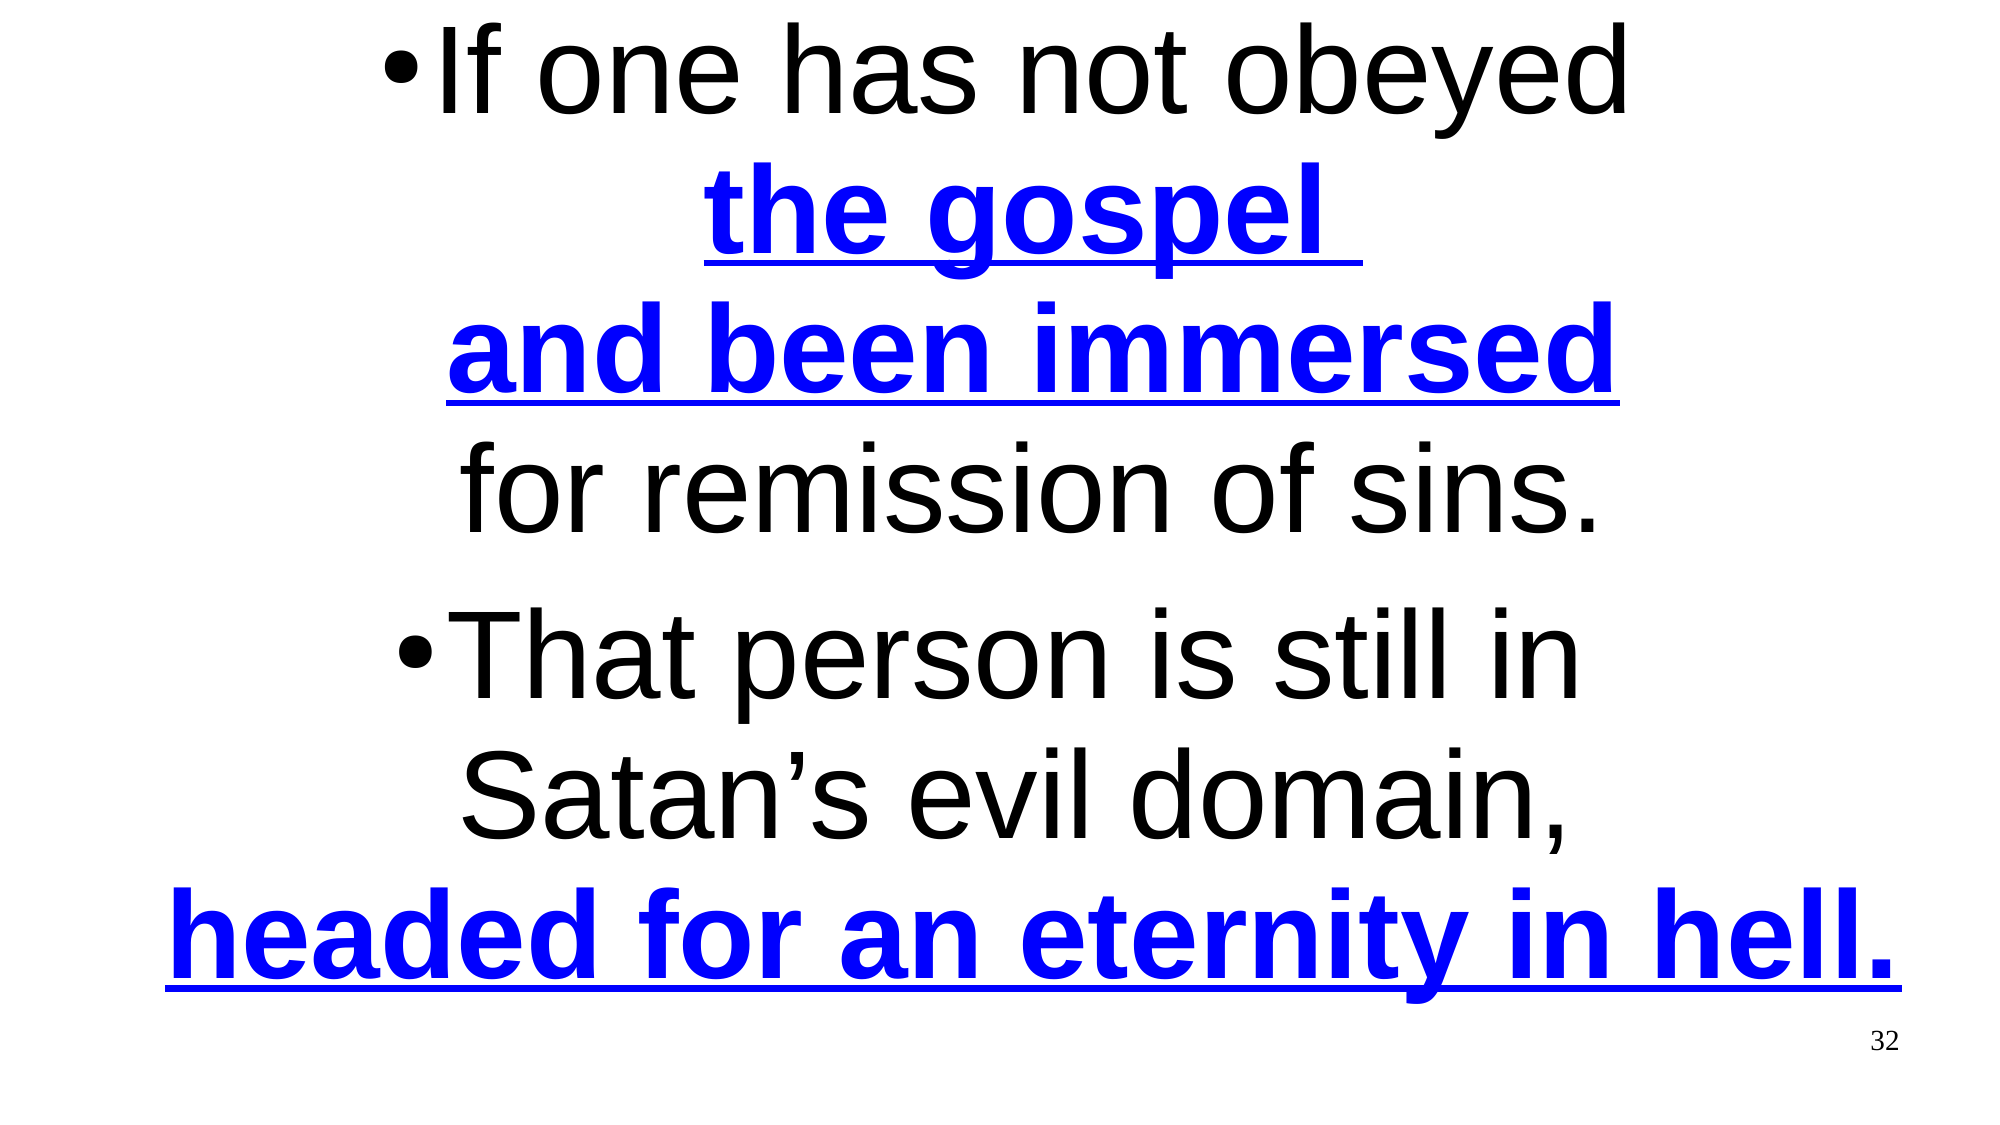

# If one has not obeyed the gospel and been immersed for remission of sins.
That person is still in
Satan’s evil domain,
headed for an eternity in hell.
32